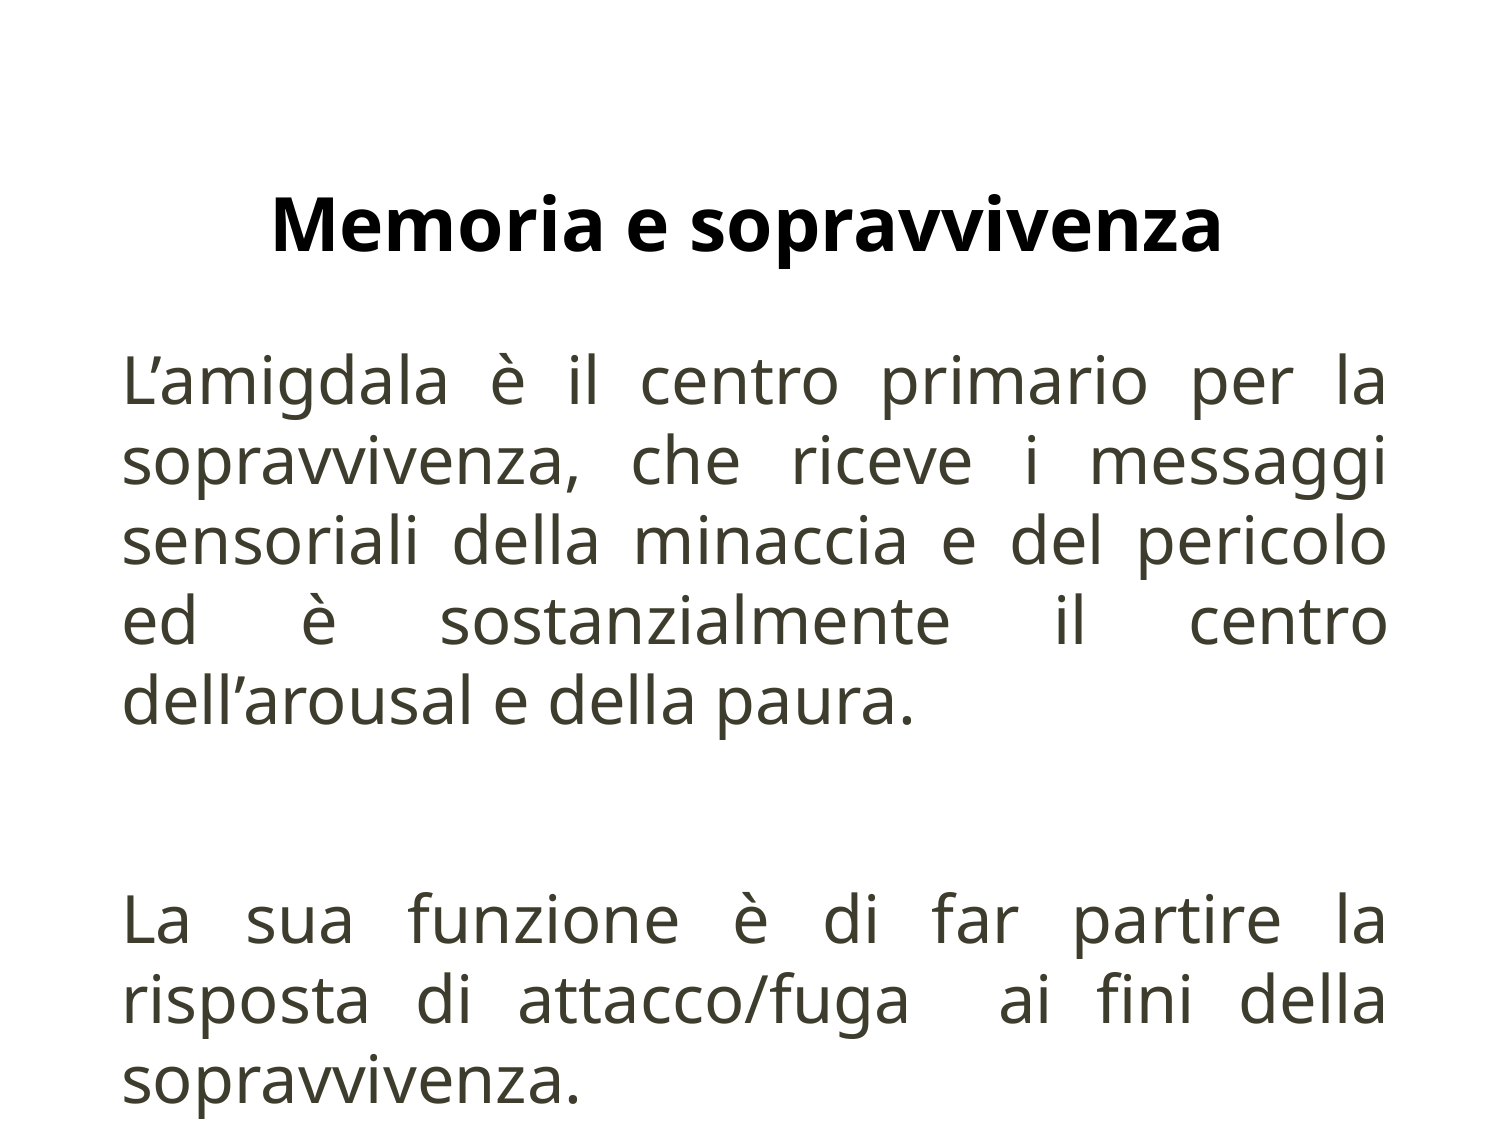

# Memoria e sopravvivenza
L’amigdala è il centro primario per la sopravvivenza, che riceve i messaggi sensoriali della minaccia e del pericolo ed è sostanzialmente il centro dell’arousal e della paura.
La sua funzione è di far partire la risposta di attacco/fuga ai fini della sopravvivenza.